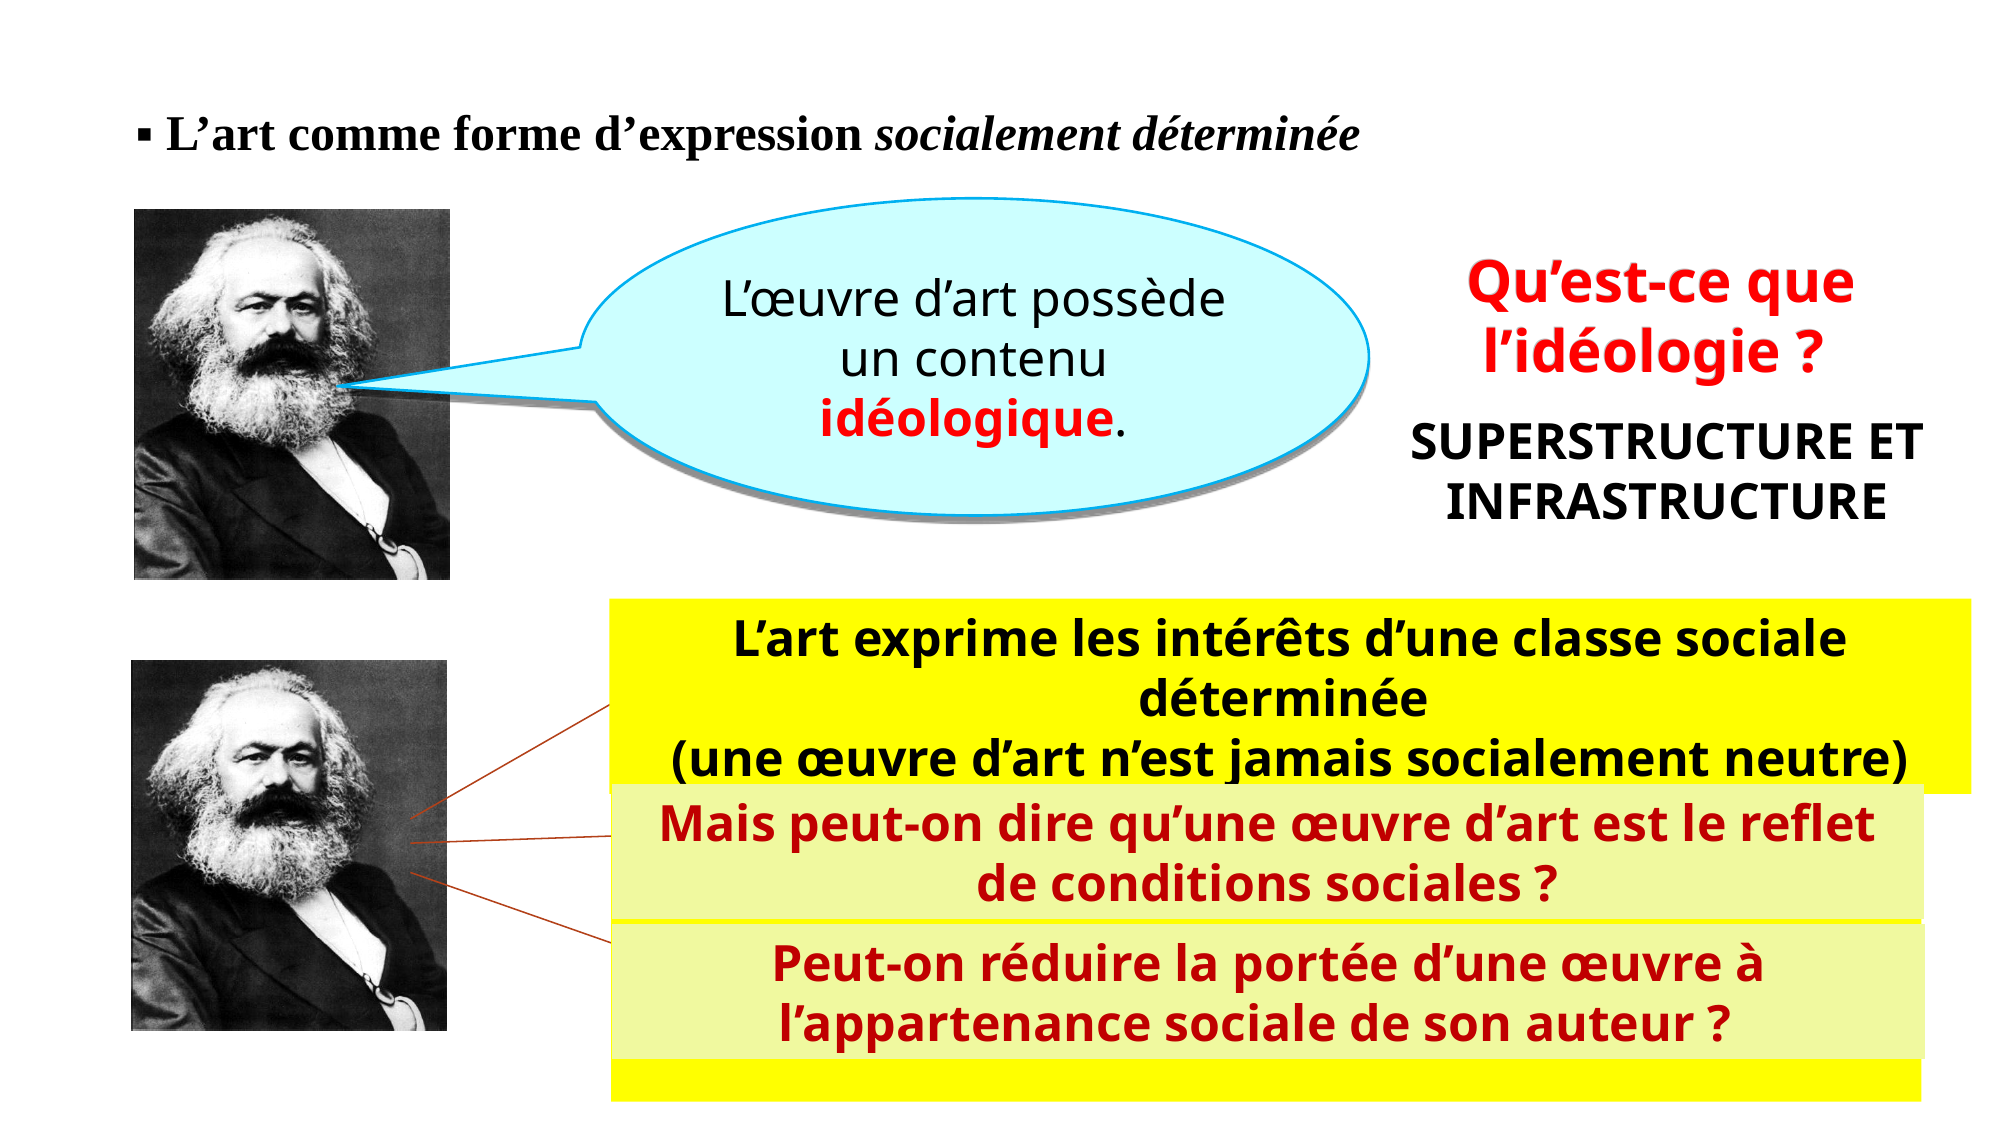

▪ L’art comme forme d’expression socialement déterminée
L’œuvre d’art possède un contenu idéologique.
Qu’est-ce que l’idéologie ?
Superstructure et infrastructure
Le conditionnement des idées ou des croyances humaines par les intérêts économiques et matériels d’une classe sociale
L’art exprime les intérêts d’une classe sociale déterminée
(une œuvre d’art n’est jamais socialement neutre)
Mais peut-on dire qu’une œuvre d’art est le reflet de conditions sociales ?
Une traduction faussée des rapports sociaux réels
Puisqu’il sert les intérêts d’une classe sociale déterminée, l’art n’est pas une représentation objective de la réalité
Les représentations idéalisées qui nous masquent les tensions politiques réellement à l’œuvre dans la société
Peut-on réduire la portée d’une œuvre à l’appartenance sociale de son auteur ?